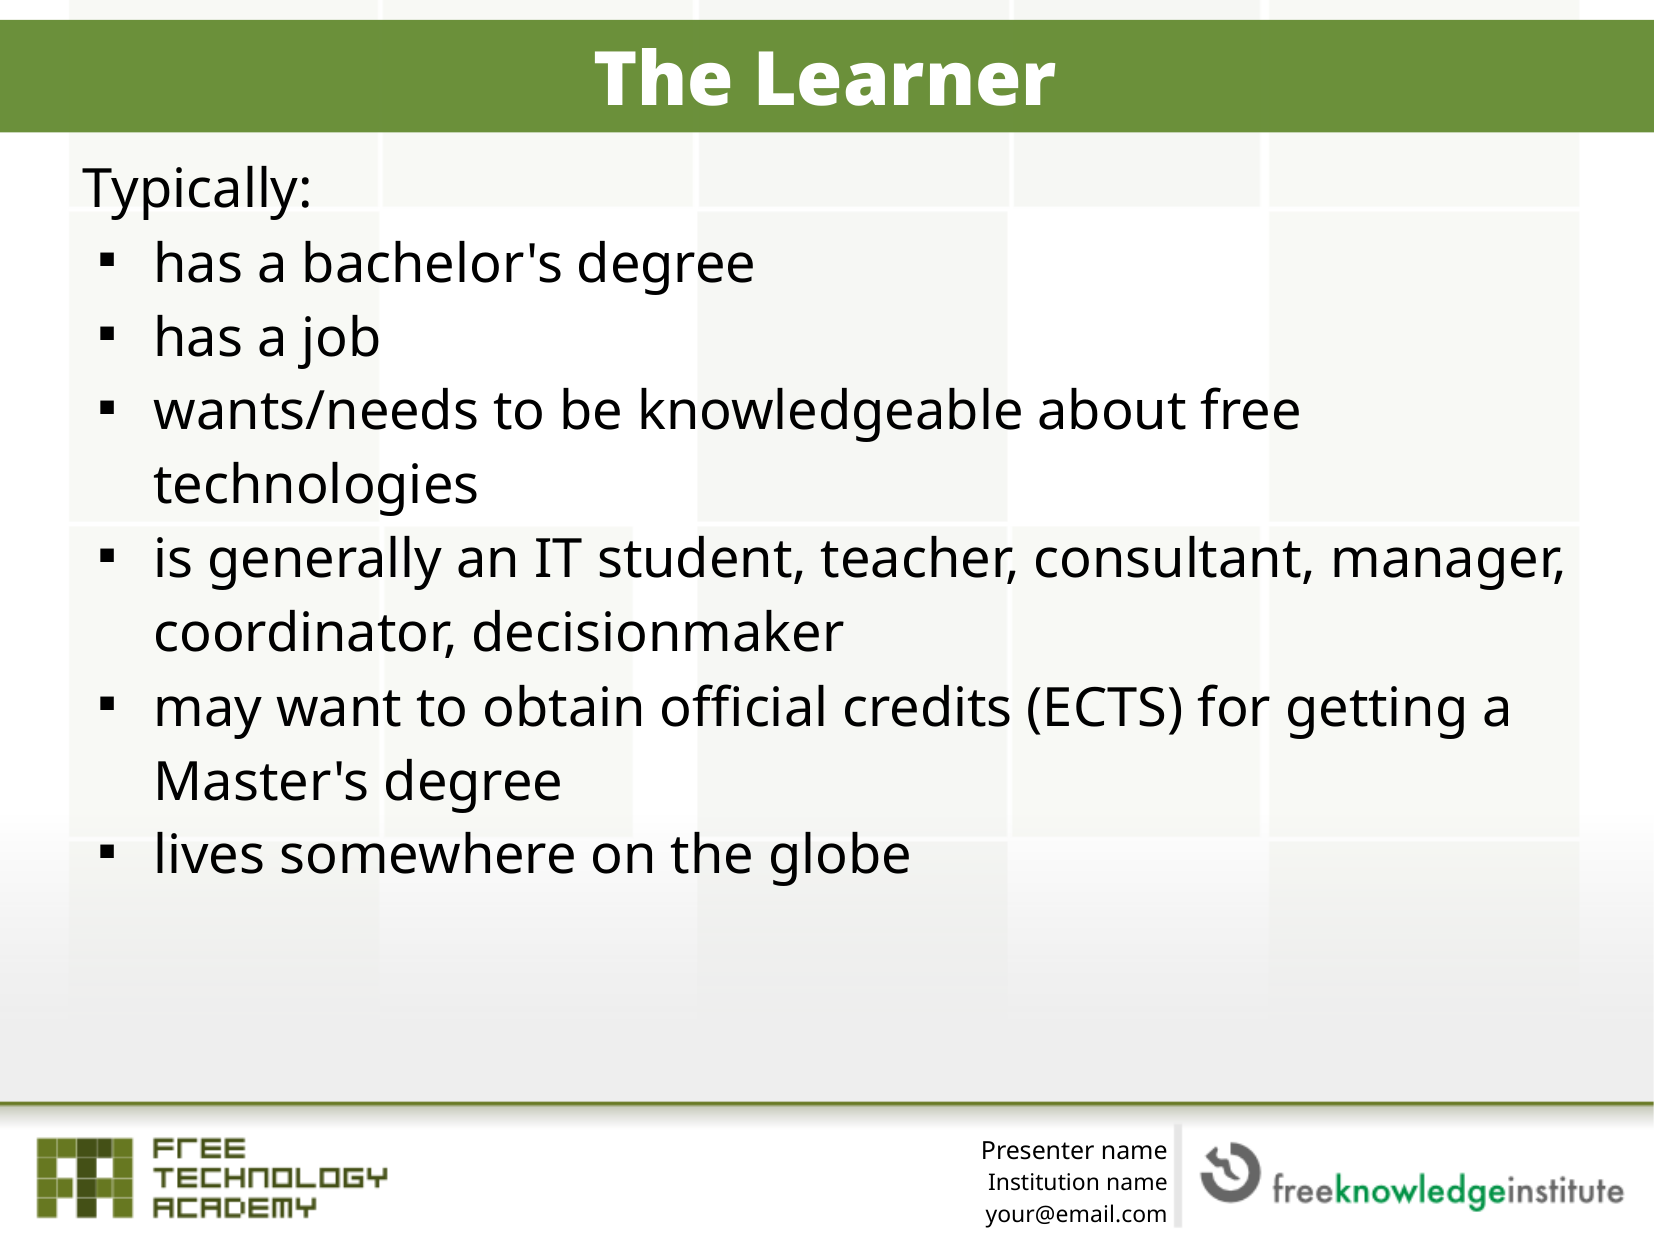

# The Learner
Typically:
has a bachelor's degree
has a job
wants/needs to be knowledgeable about free technologies
is generally an IT student, teacher, consultant, manager, coordinator, decisionmaker
may want to obtain official credits (ECTS) for getting a Master's degree
lives somewhere on the globe